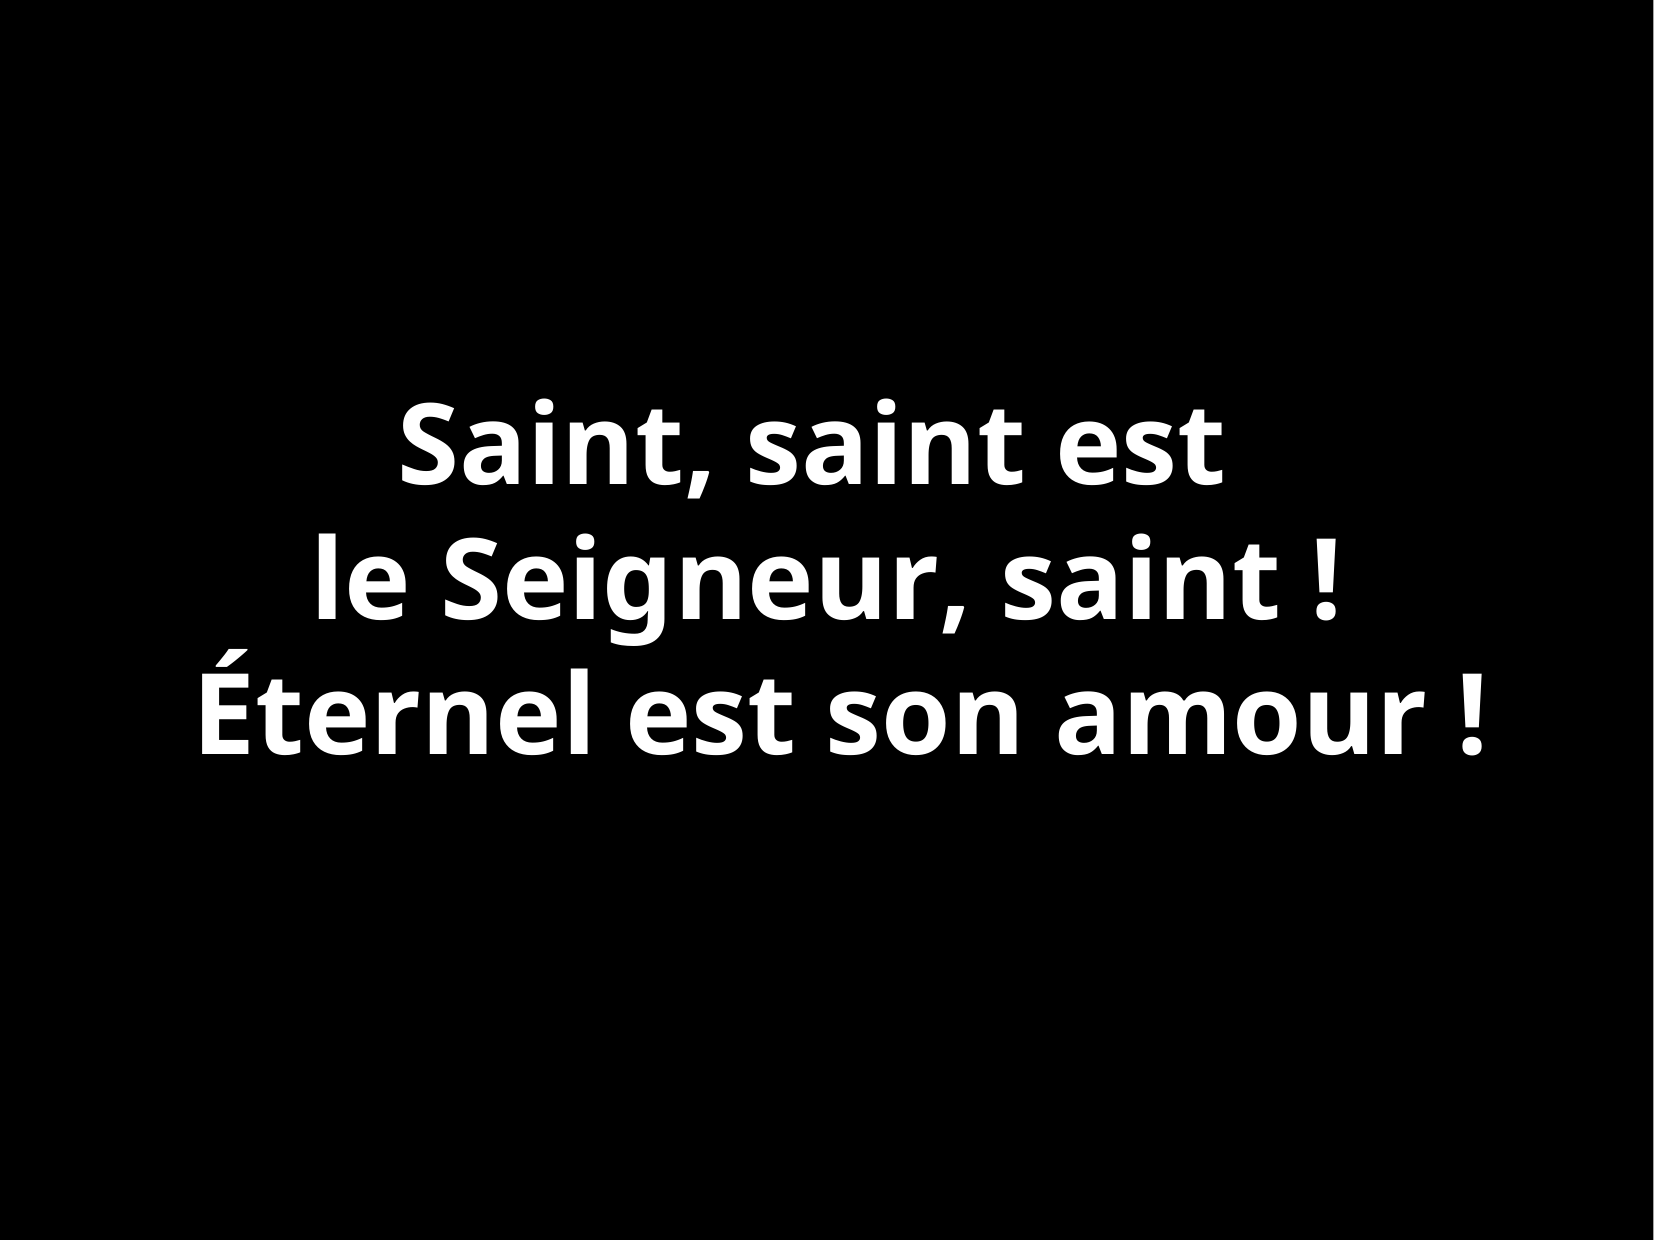

# Saint, saint est le Seigneur, saint ! Éternel est son amour !